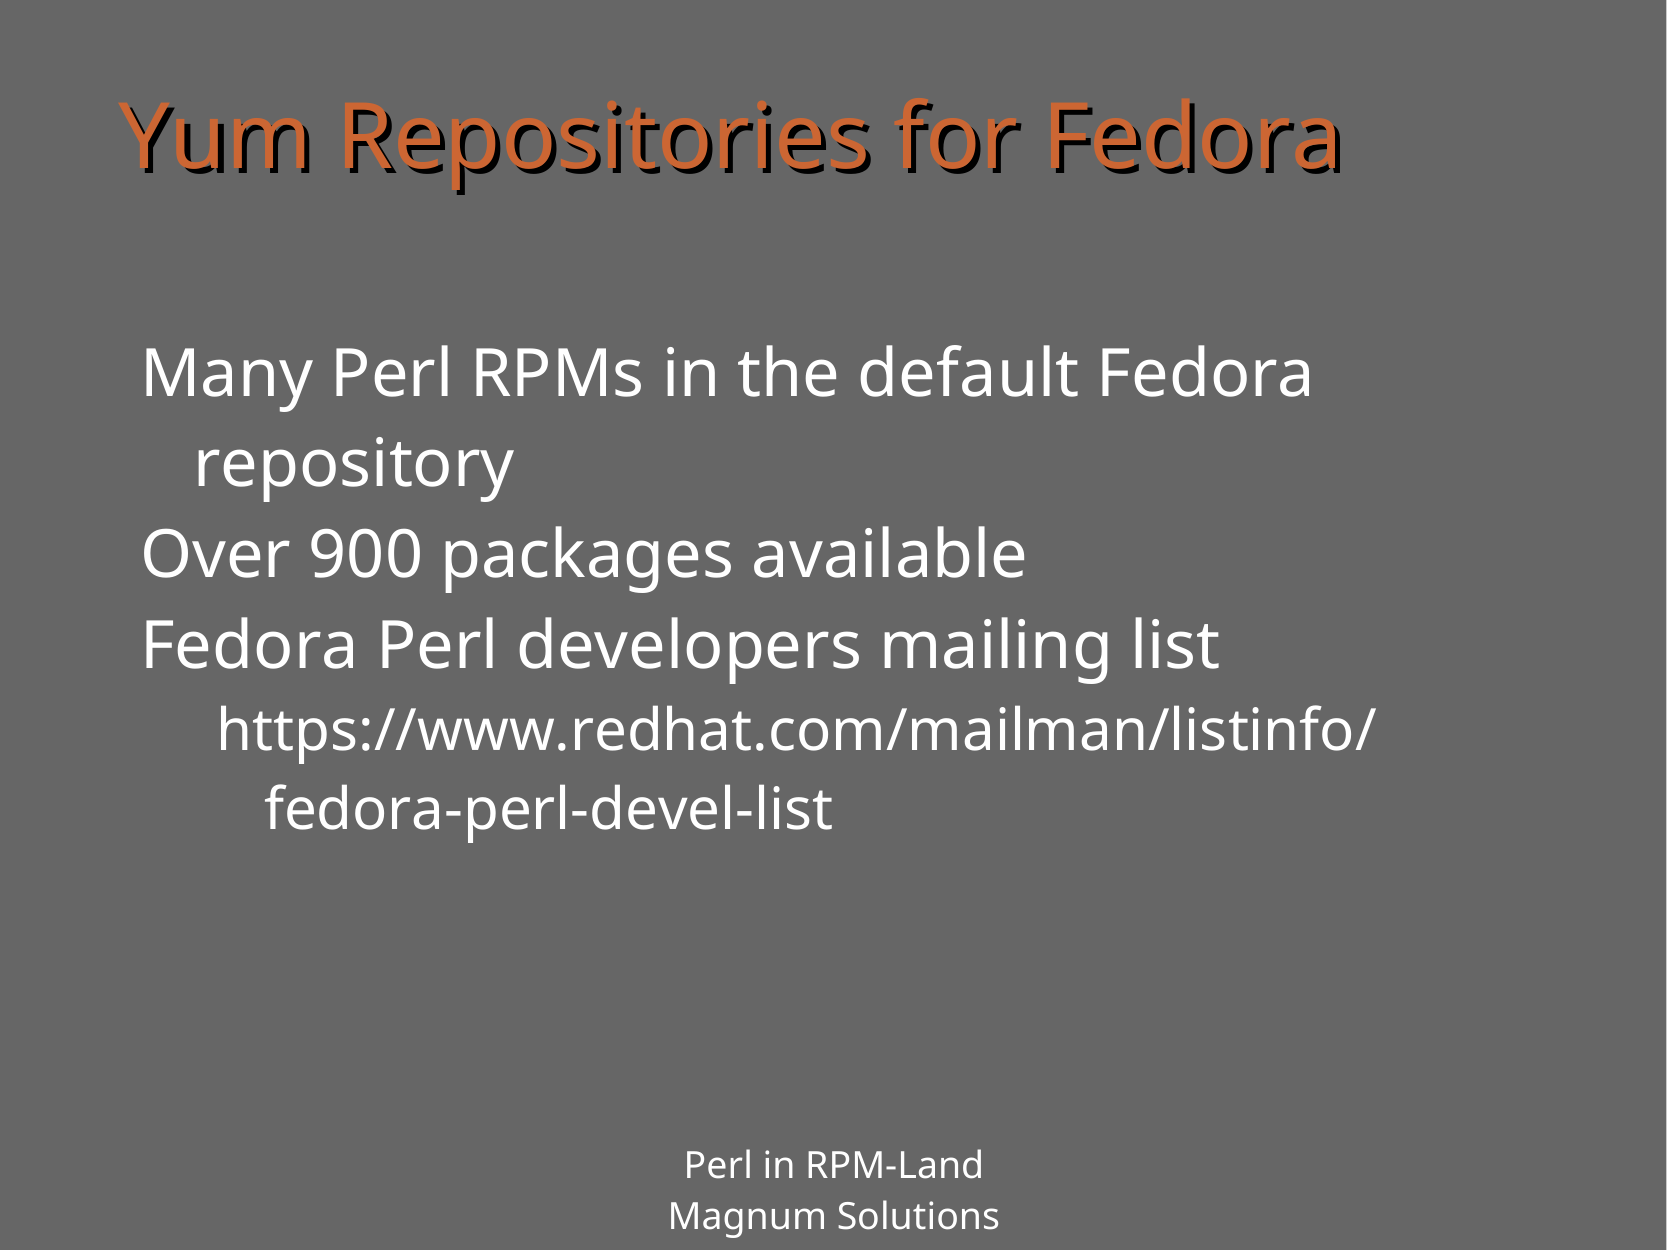

# Yum Repositories for Fedora
Many Perl RPMs in the default Fedora repository
Over 900 packages available
Fedora Perl developers mailing list
https://www.redhat.com/mailman/listinfo/fedora-perl-devel-list